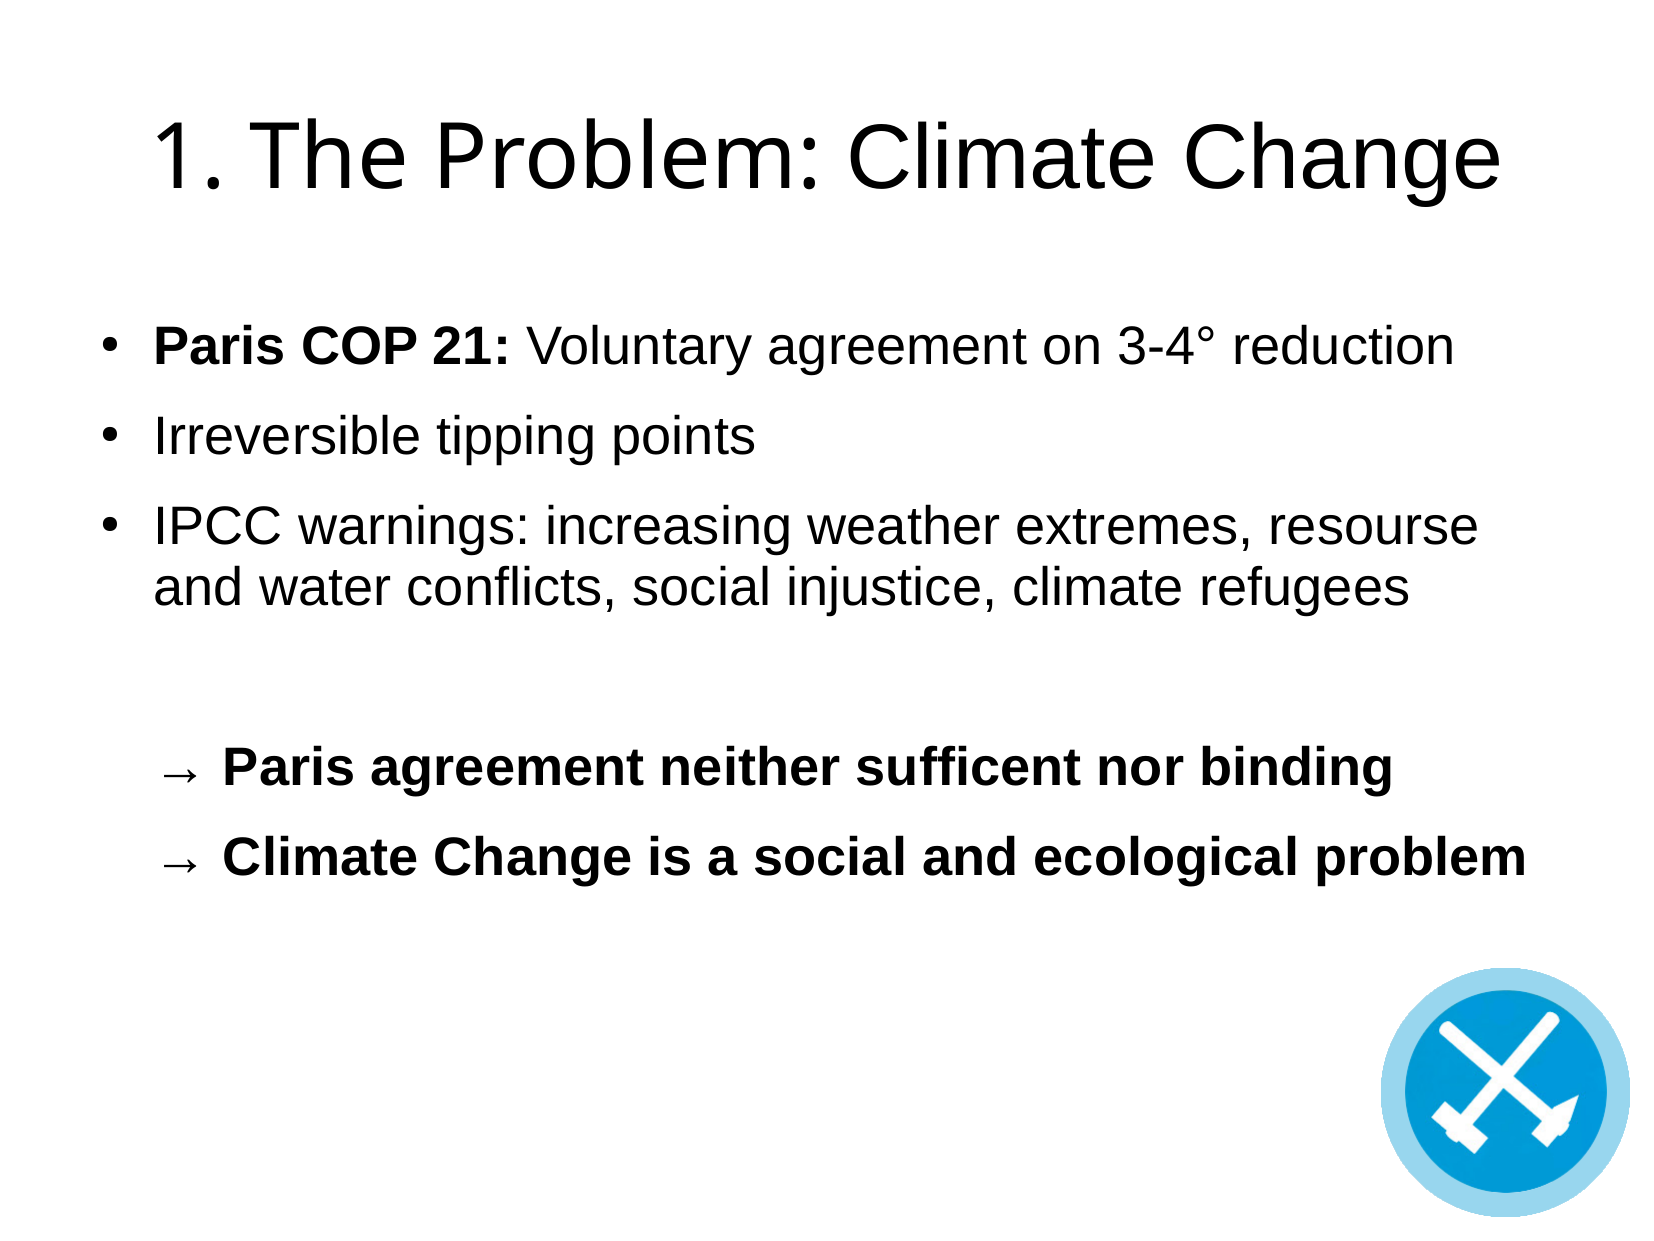

# 1. The Problem: Climate Change
Paris COP 21: Voluntary agreement on 3-4° reduction
Irreversible tipping points
IPCC warnings: increasing weather extremes, resourse and water conflicts, social injustice, climate refugees
→ Paris agreement neither sufficent nor binding
→ Climate Change is a social and ecological problem